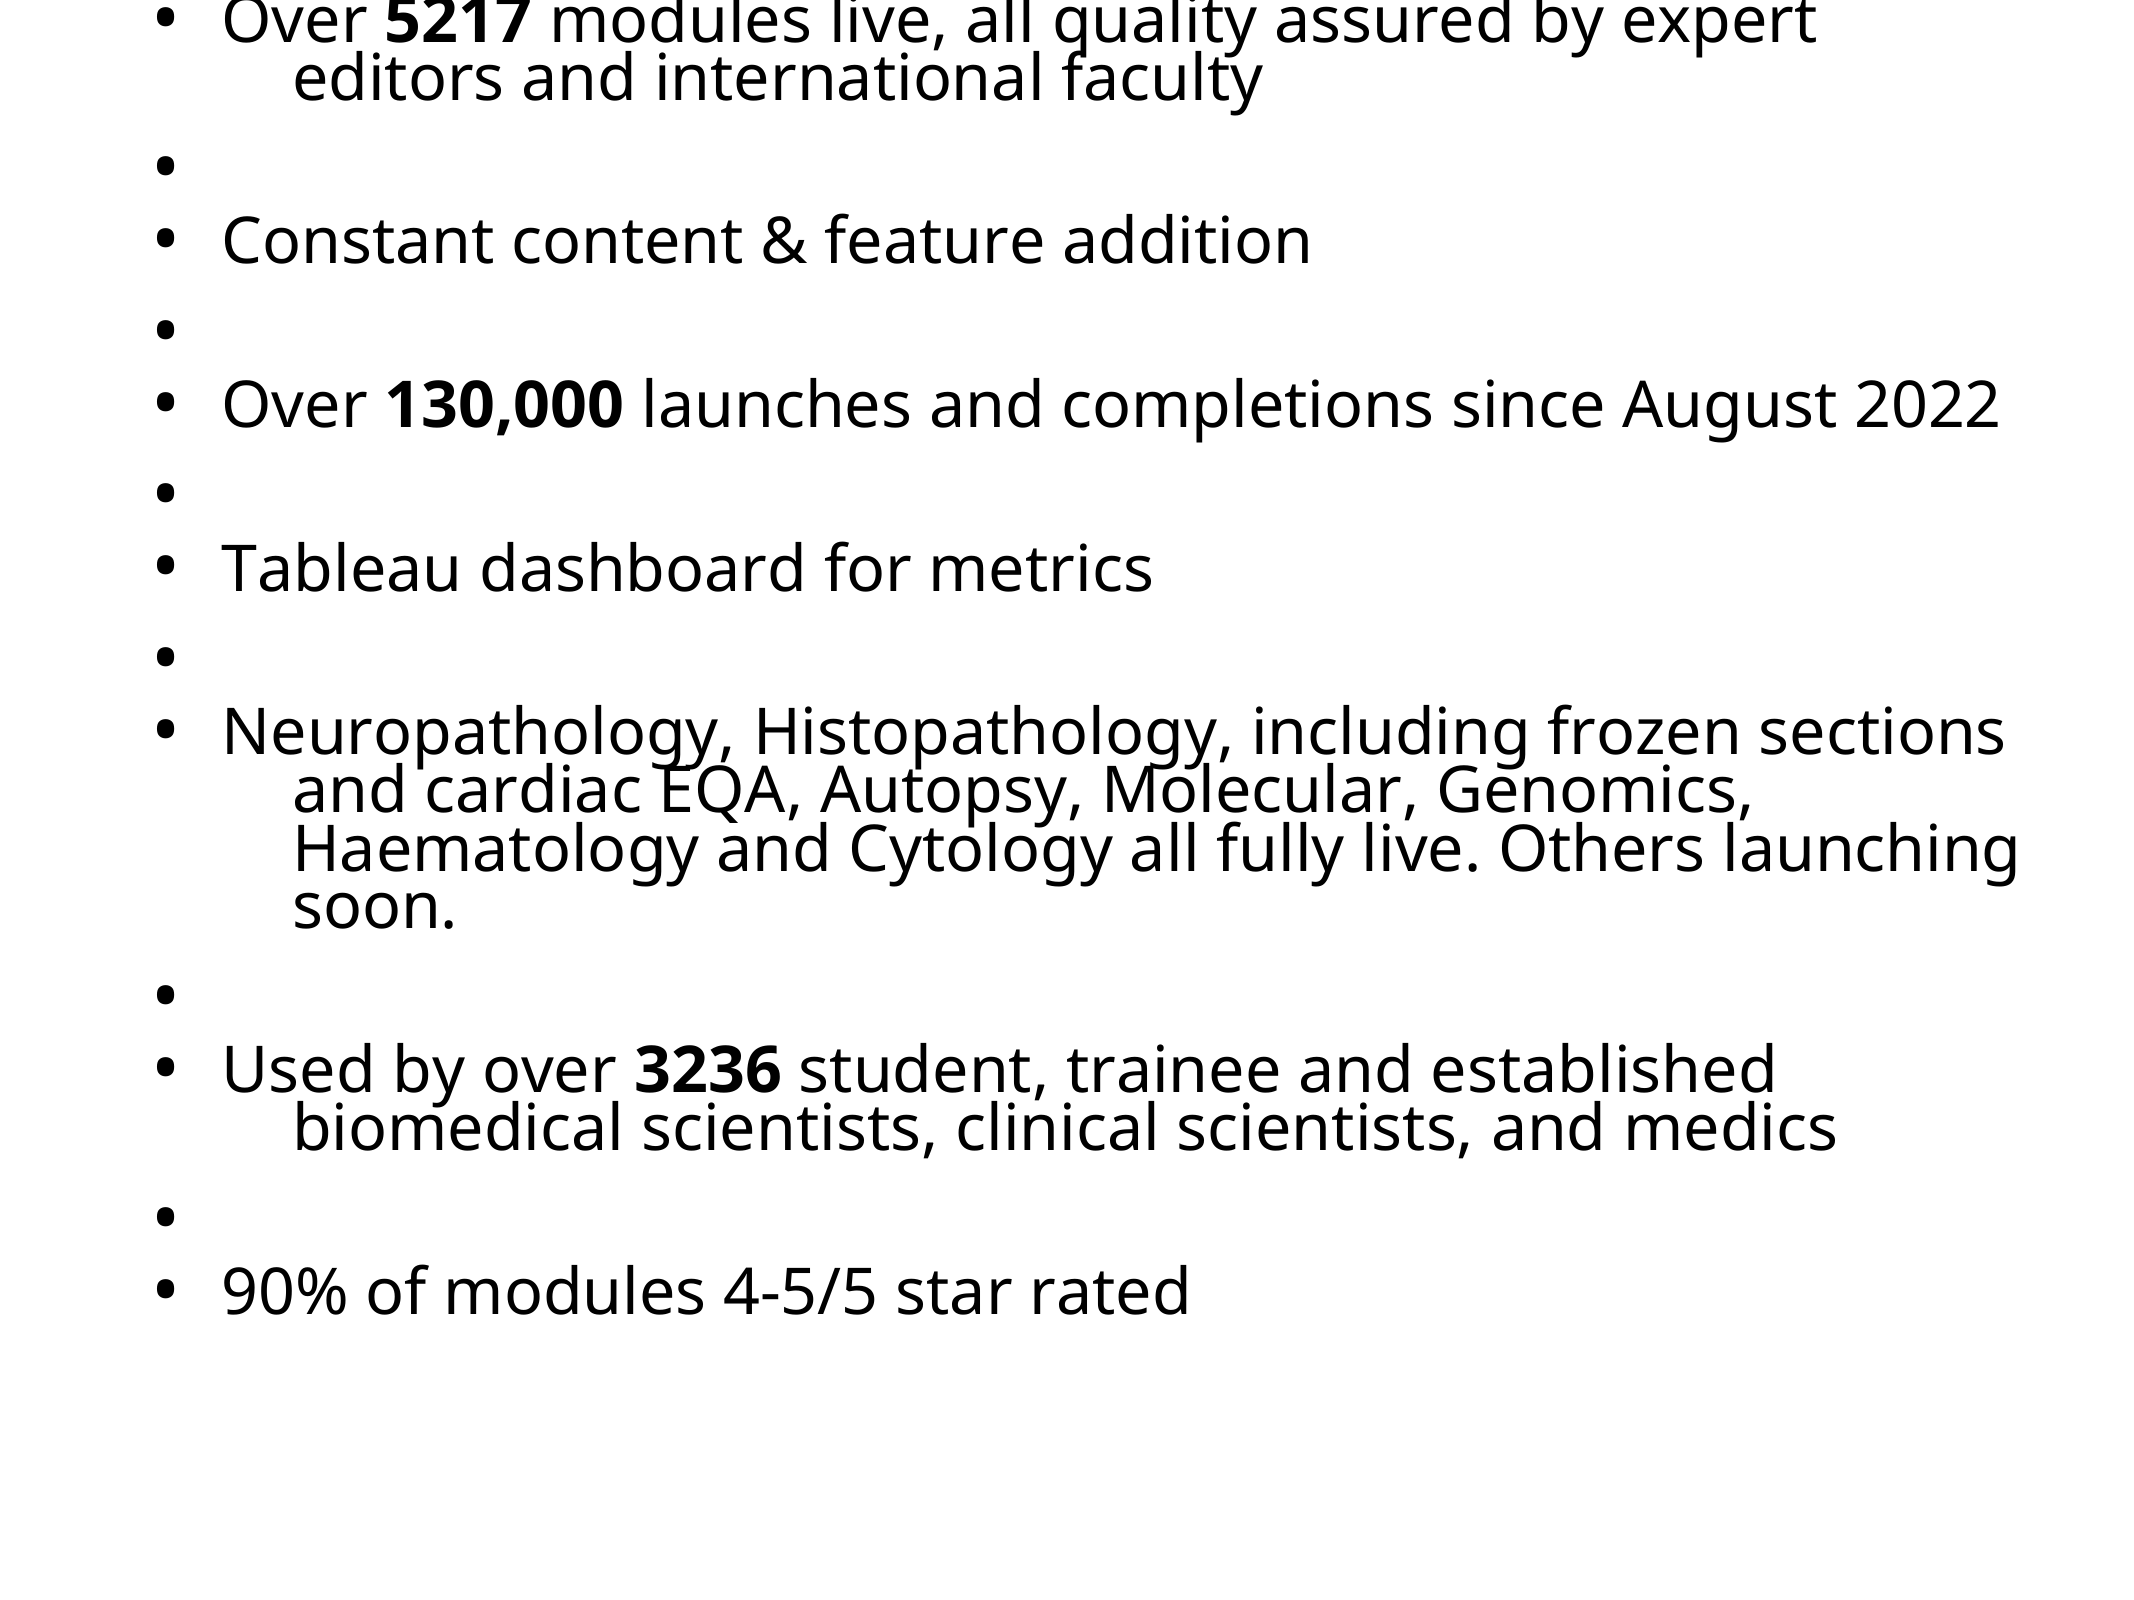

Over 5217 modules live, all quality assured by expert editors and international faculty
Constant content & feature addition
Over 130,000 launches and completions since August 2022
Tableau dashboard for metrics
Neuropathology, Histopathology, including frozen sections and cardiac EQA, Autopsy, Molecular, Genomics, Haematology and Cytology all fully live. Others launching soon.
Used by over 3236 student, trainee and established biomedical scientists, clinical scientists, and medics
90% of modules 4-5/5 star rated